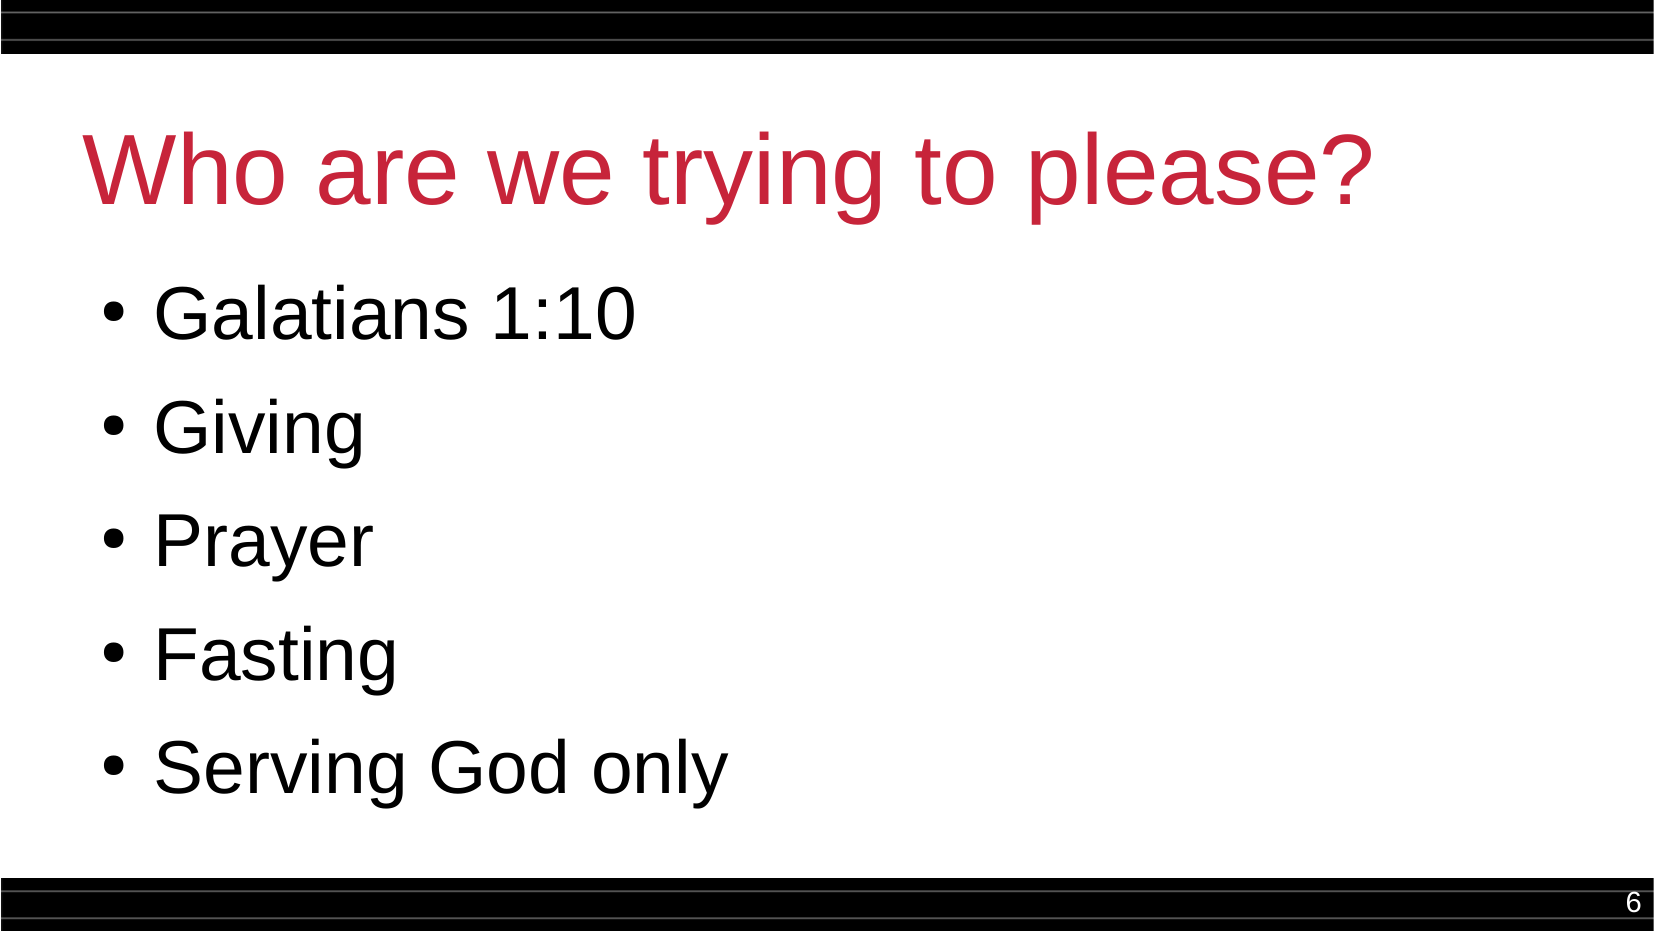

# Who are we trying to please?
Galatians 1:10
Giving
Prayer
Fasting
Serving God only